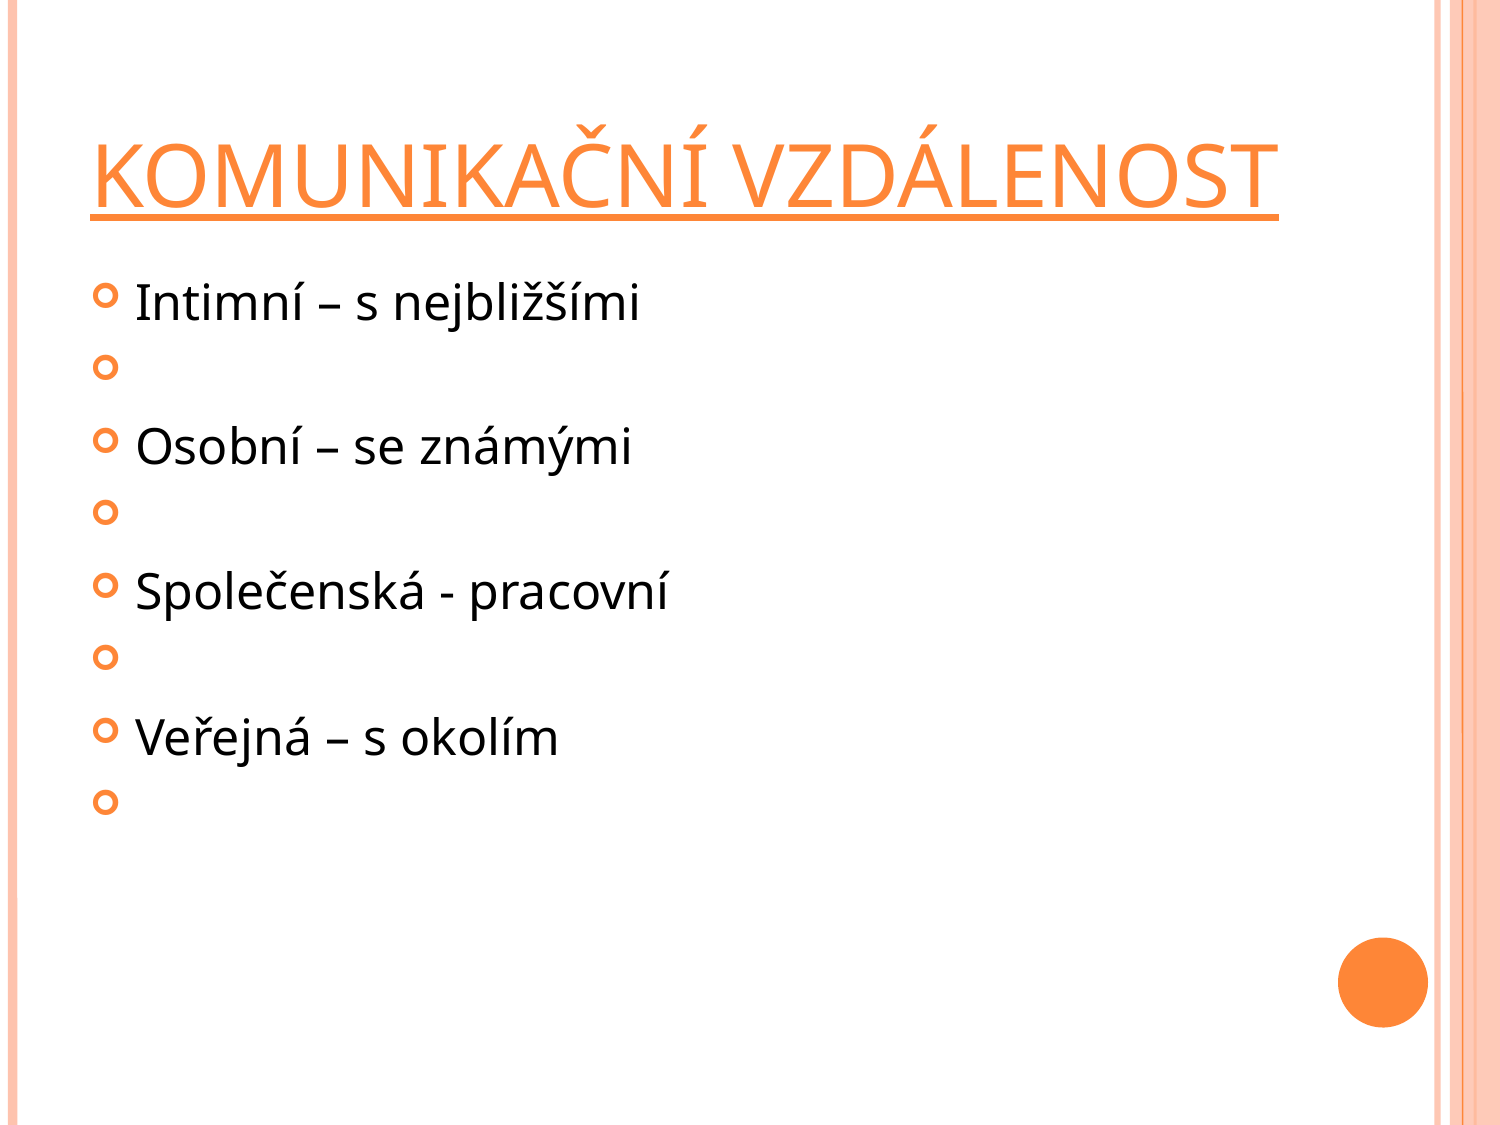

# Komunikační vzdálenost
Intimní – s nejbližšími
Osobní – se známými
Společenská - pracovní
Veřejná – s okolím